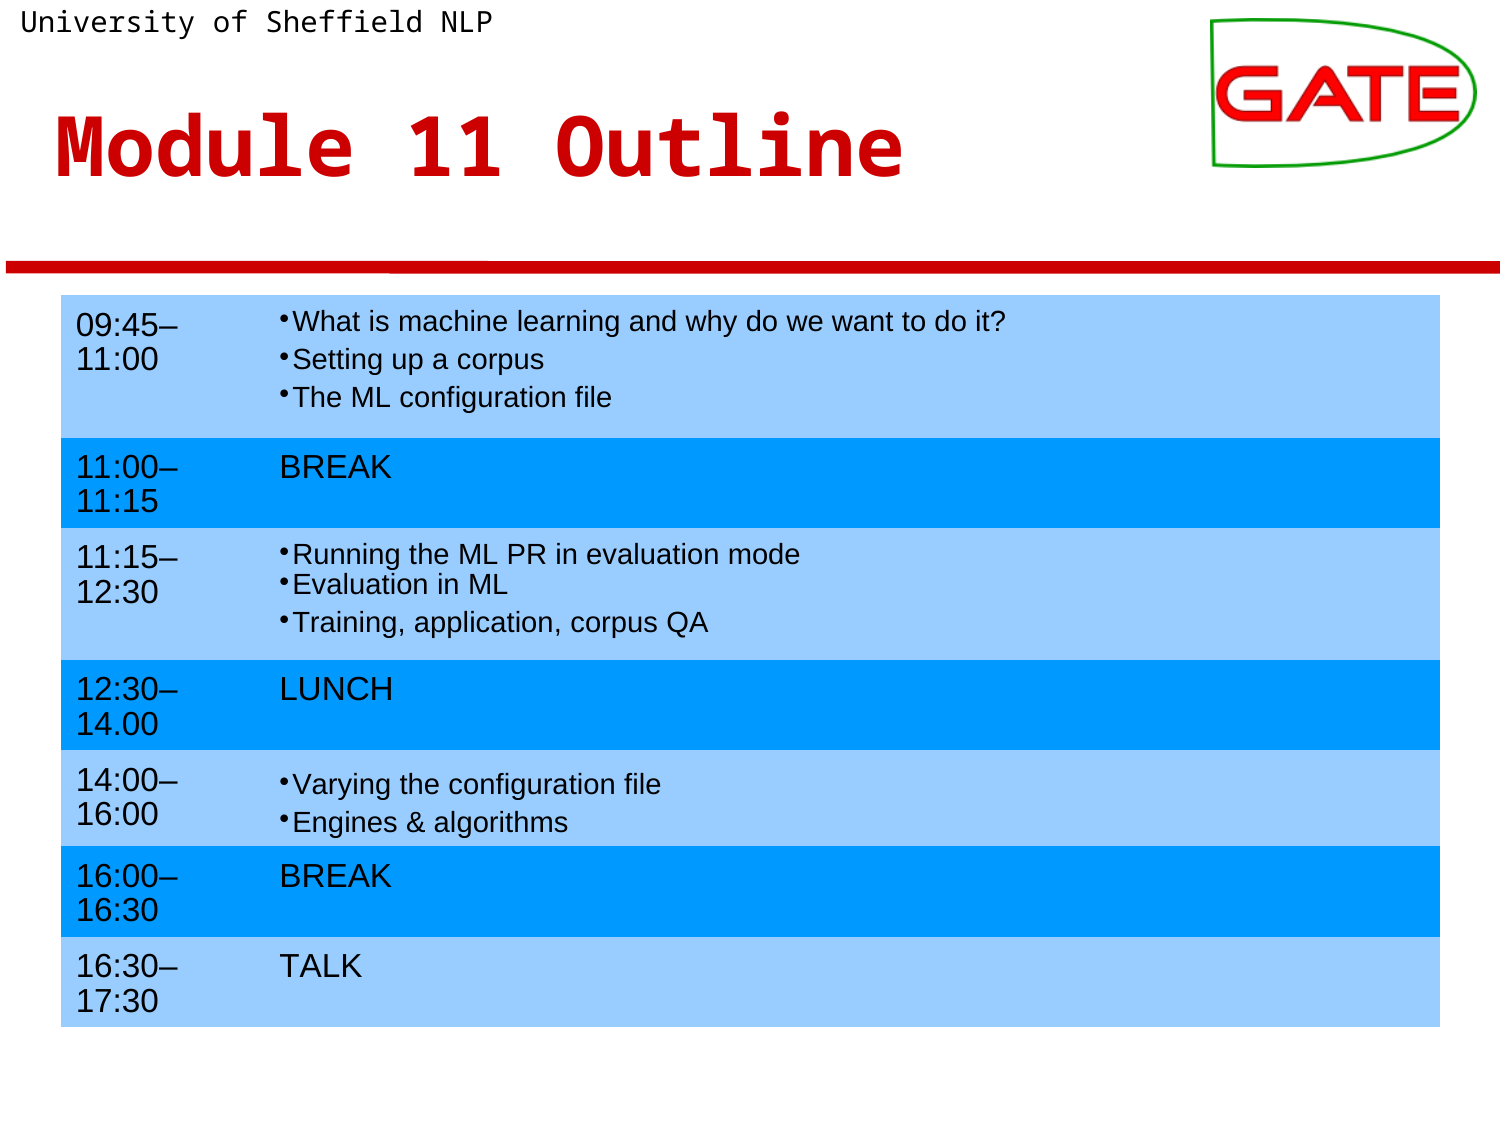

# Module 11 Outline
| 09:45– 11:00 | What is machine learning and why do we want to do it? Setting up a corpus The ML configuration file |
| --- | --- |
| 11:00– 11:15 | BREAK |
| 11:15– 12:30 | Running the ML PR in evaluation mode Evaluation in ML Training, application, corpus QA |
| 12:30– 14.00 | LUNCH |
| 14:00–16:00 | Varying the configuration file Engines & algorithms |
| 16:00– 16:30 | BREAK |
| 16:30– 17:30 | TALK |